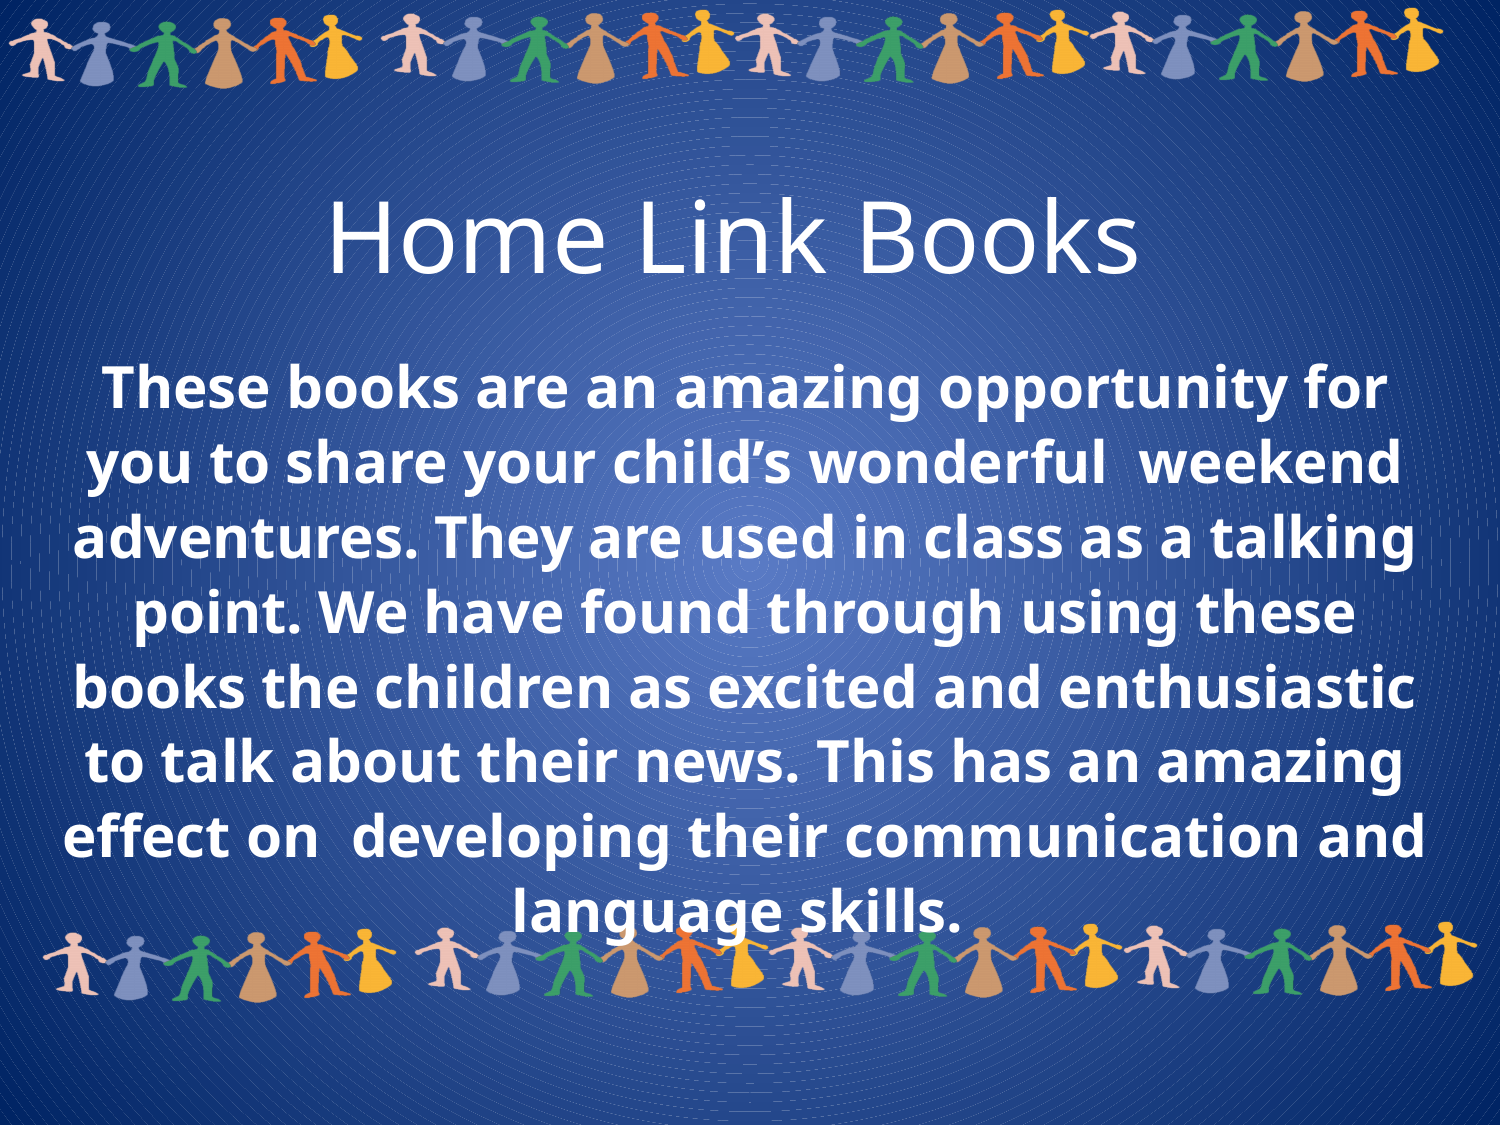

Home Link Books
These books are an amazing opportunity for you to share your child’s wonderful weekend adventures. They are used in class as a talking point. We have found through using these books the children as excited and enthusiastic to talk about their news. This has an amazing effect on developing their communication and language skills.